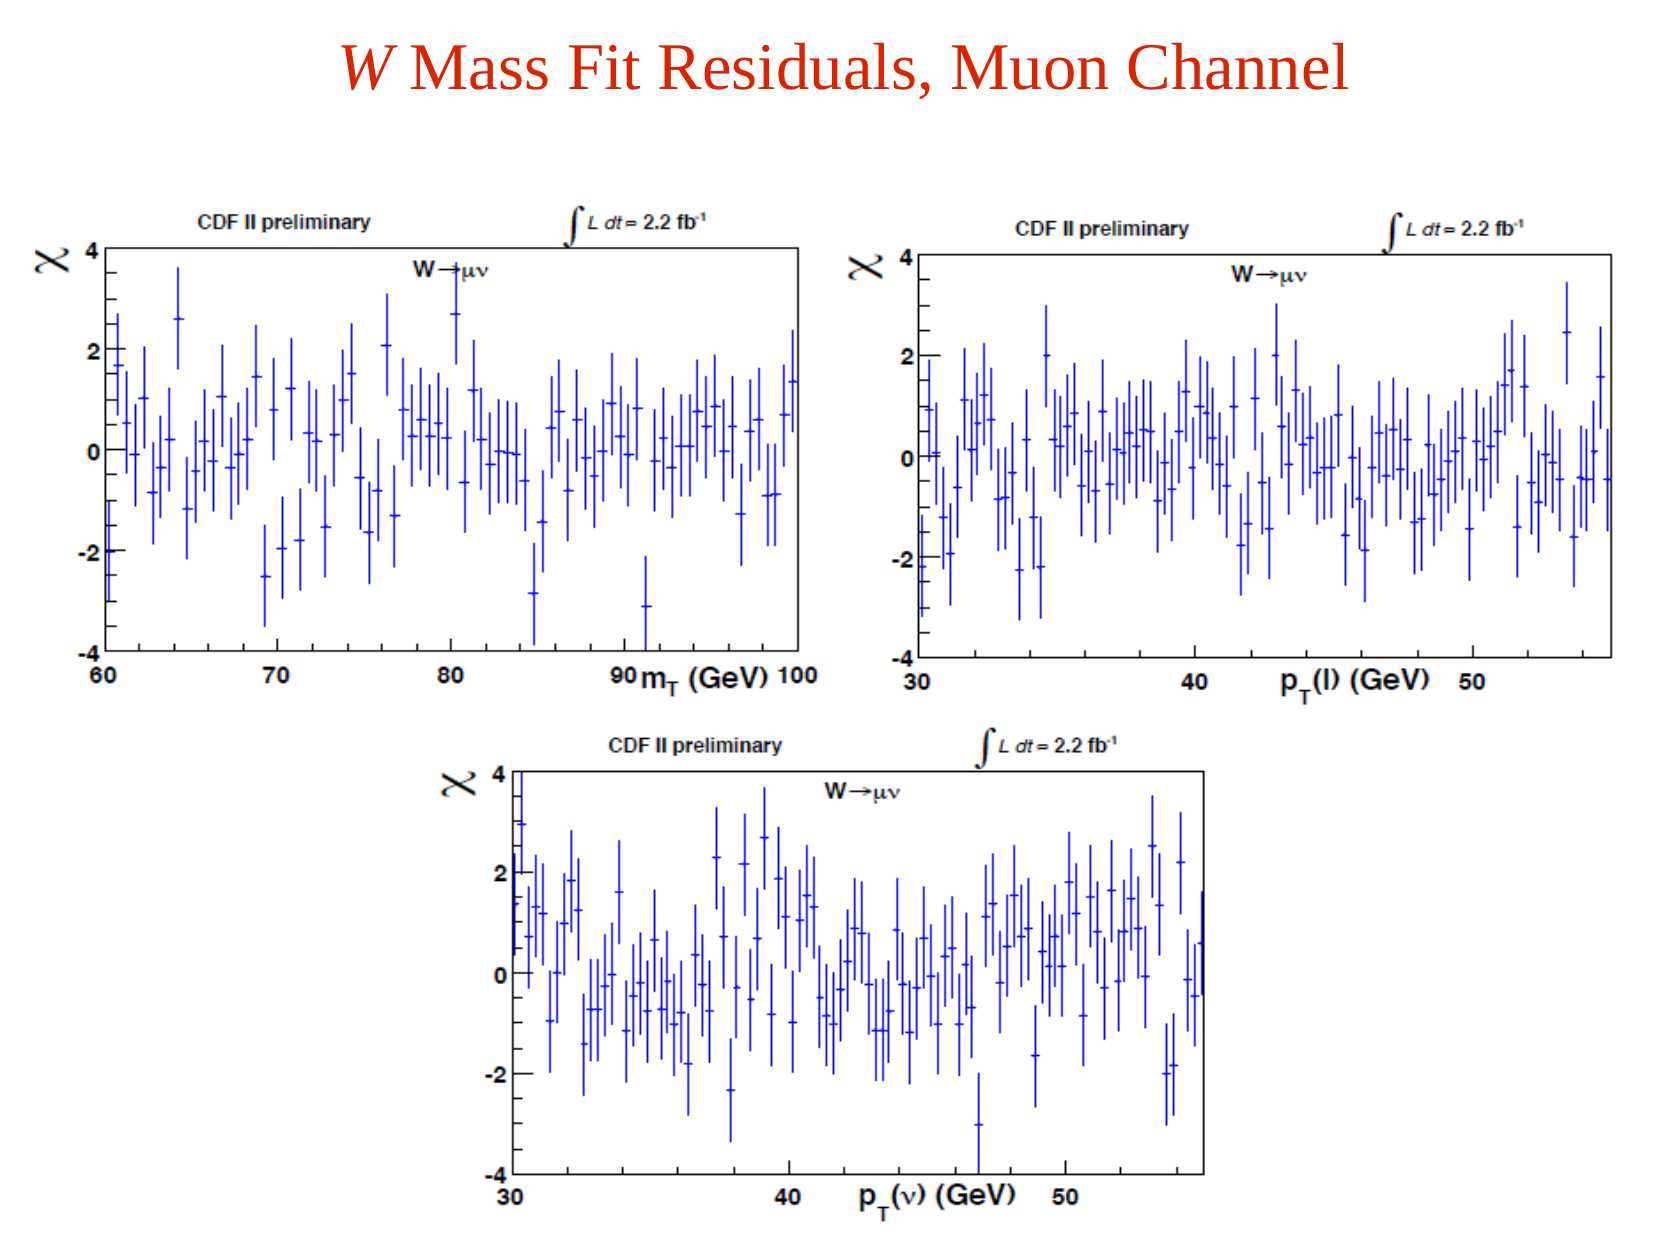

# W Mass Fit Residuals, Muon Channel